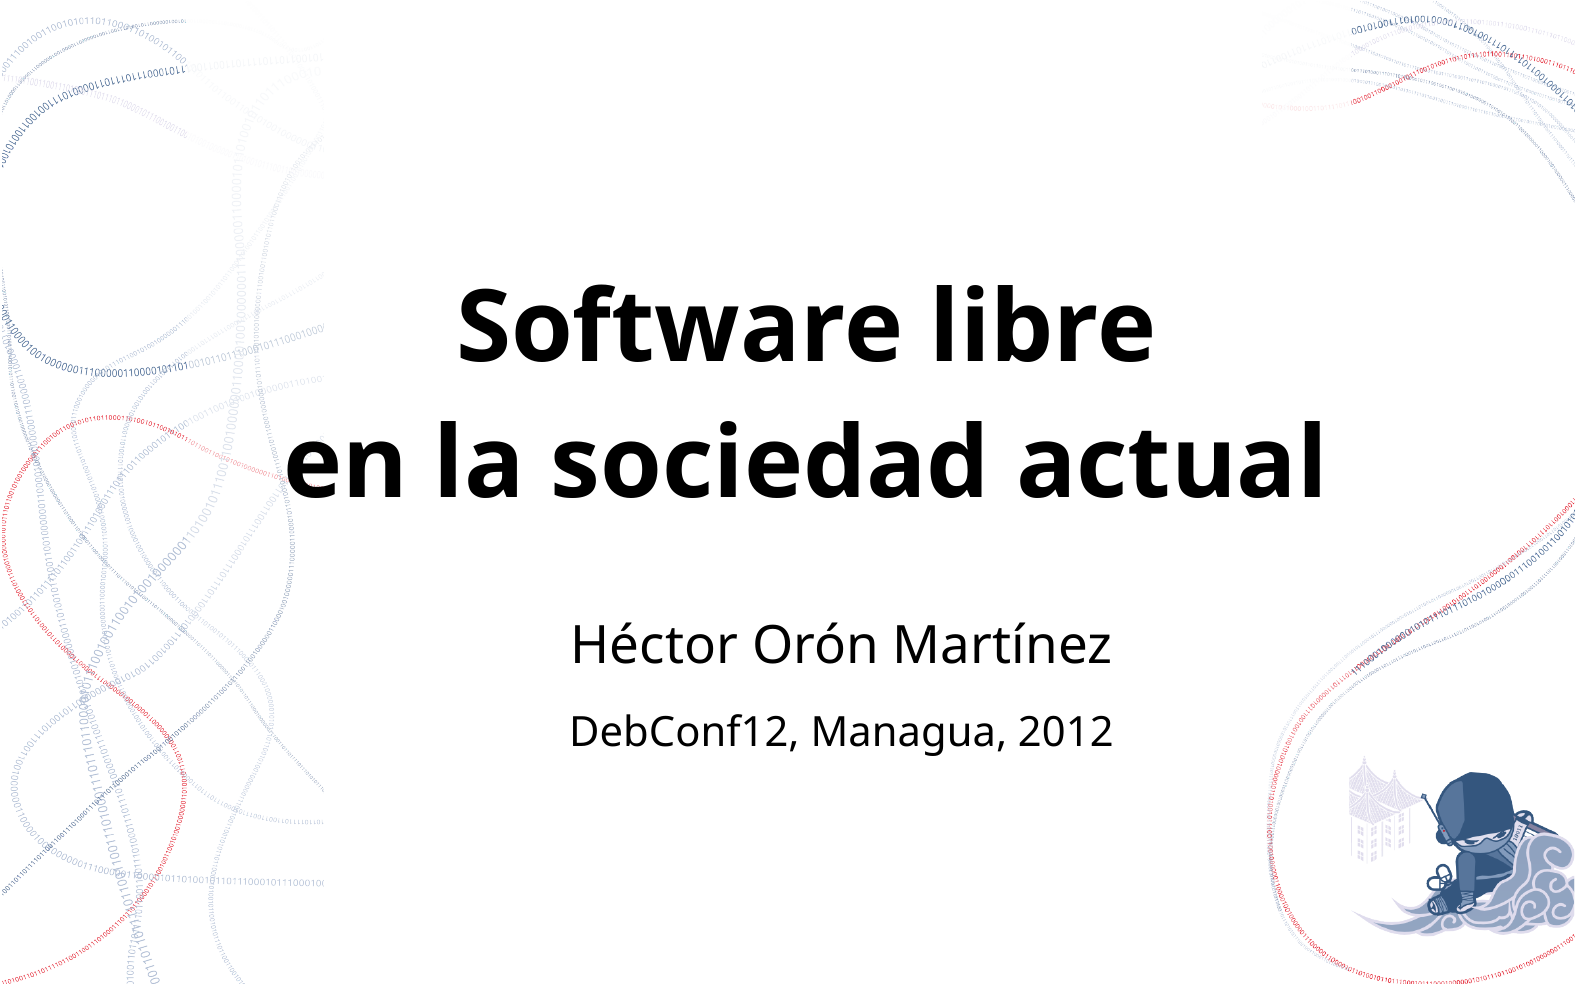

# Software libre en la sociedad actual
Héctor Orón Martínez
DebConf12, Managua, 2012